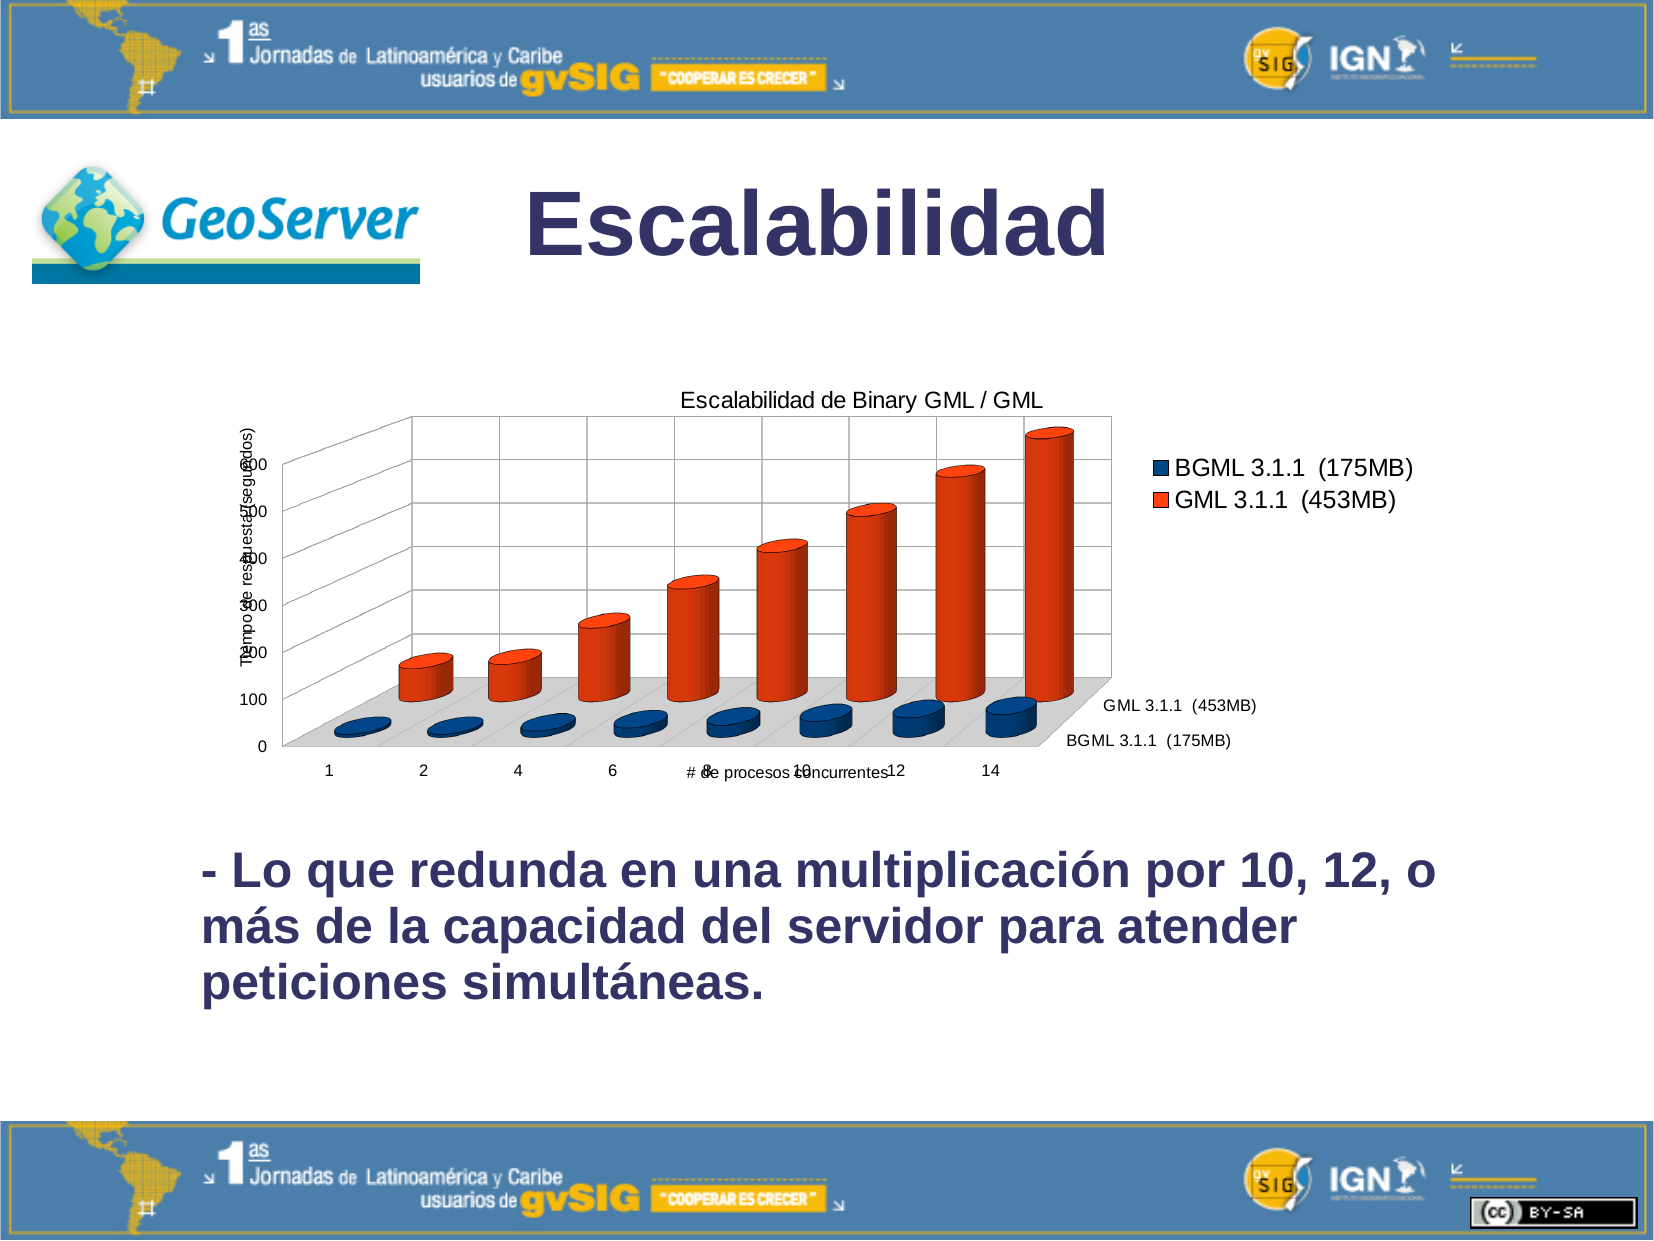

Escalabilidad
[unsupported chart]
- Lo que redunda en una multiplicación por 10, 12, o más de la capacidad del servidor para atender peticiones simultáneas.